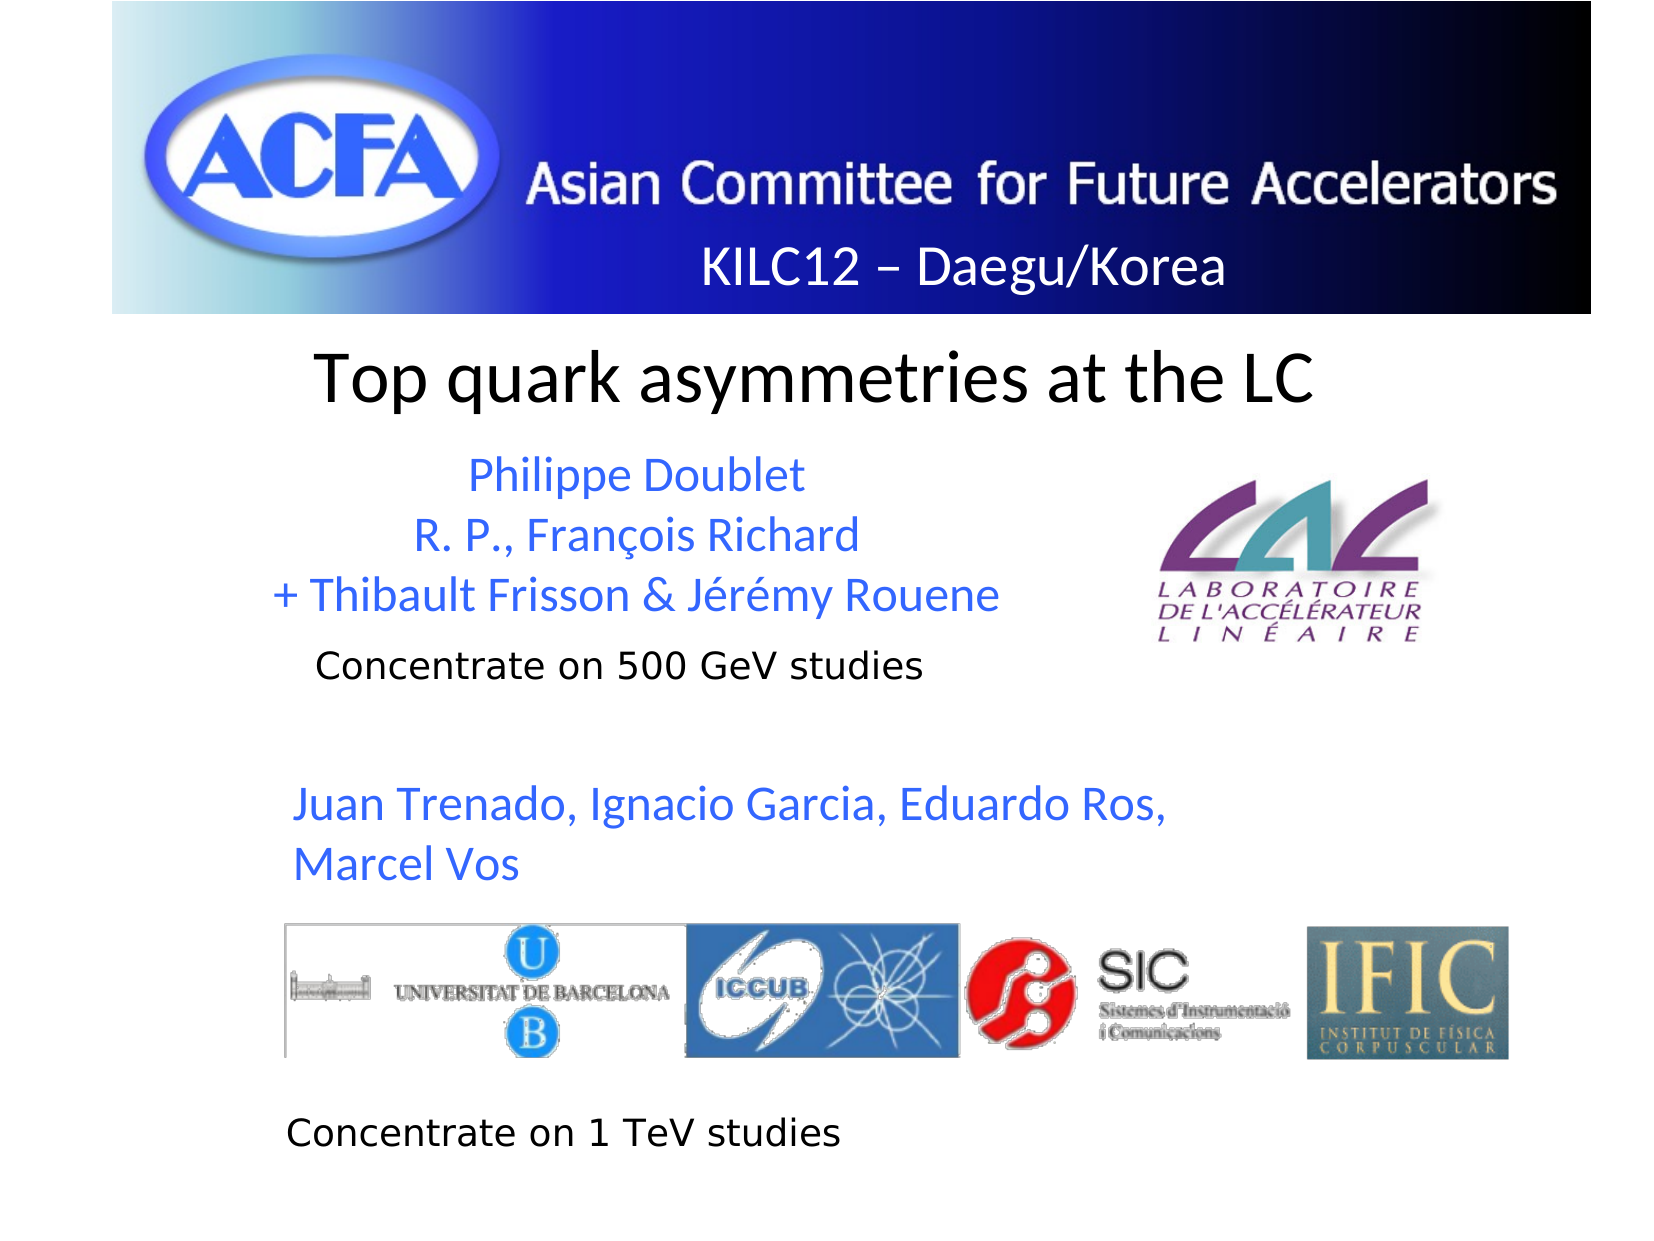

KILC12 – Daegu/Korea
# Top quark asymmetries at the LC
Philippe Doublet
R. P., François Richard
+ Thibault Frisson & Jérémy Rouene
Concentrate on 500 GeV studies
Juan Trenado, Ignacio Garcia, Eduardo Ros,
Marcel Vos
Concentrate on 1 TeV studies